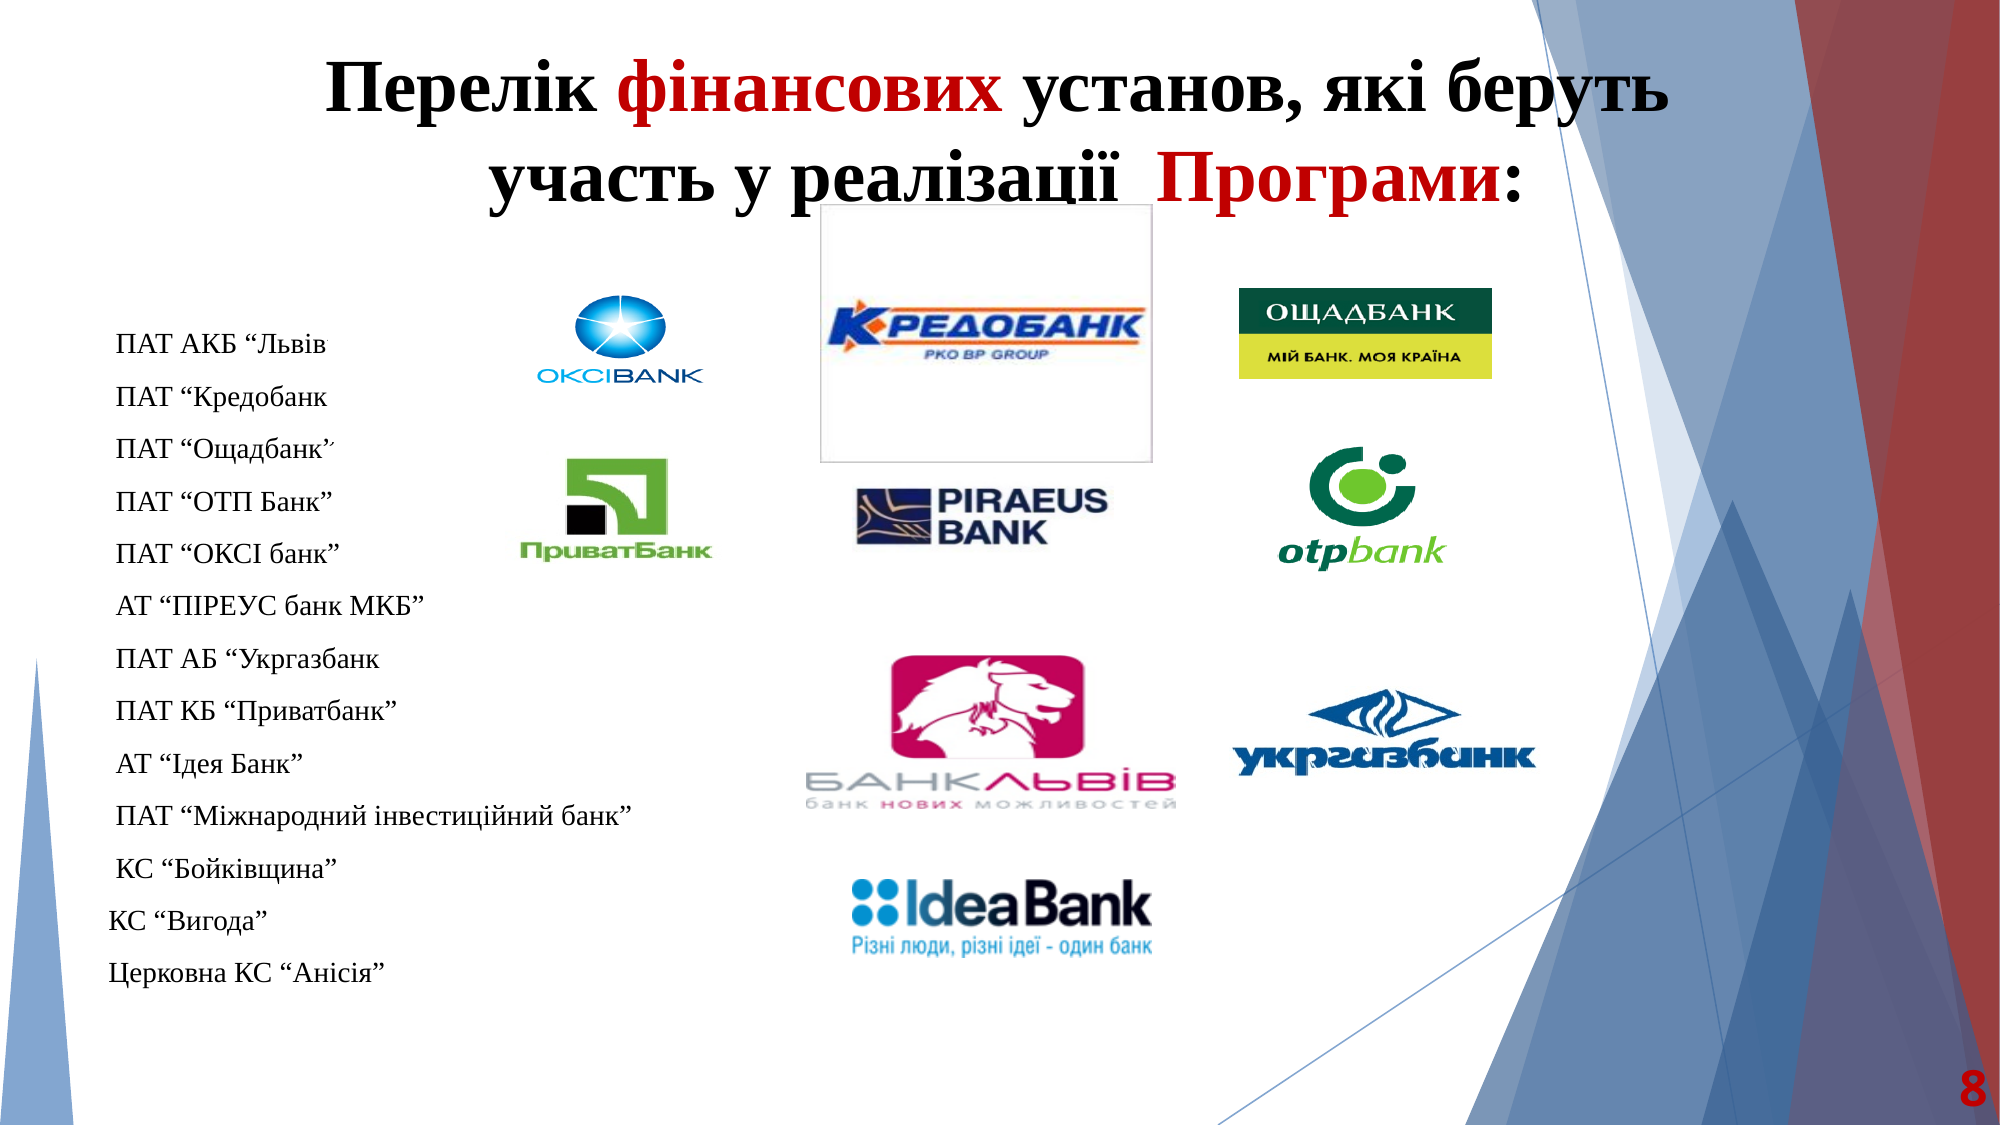

Перелік фінансових установ, які беруть
участь у реалізації Програми:
 ПАТ АКБ “Львів”
 ПАТ “Кредобанк”
 ПАТ “Ощадбанк”
 ПАТ “ОТП Банк”
 ПАТ “ОКСІ банк”
 АТ “ПІРЕУС банк МКБ”
 ПАТ АБ “Укргазбанк
 ПАТ КБ “Приватбанк”
 АТ “Ідея Банк”
 ПАТ “Міжнародний інвестиційний банк”
 КС “Бойківщина”
КС “Вигода”
Церковна КС “Анісія”
8